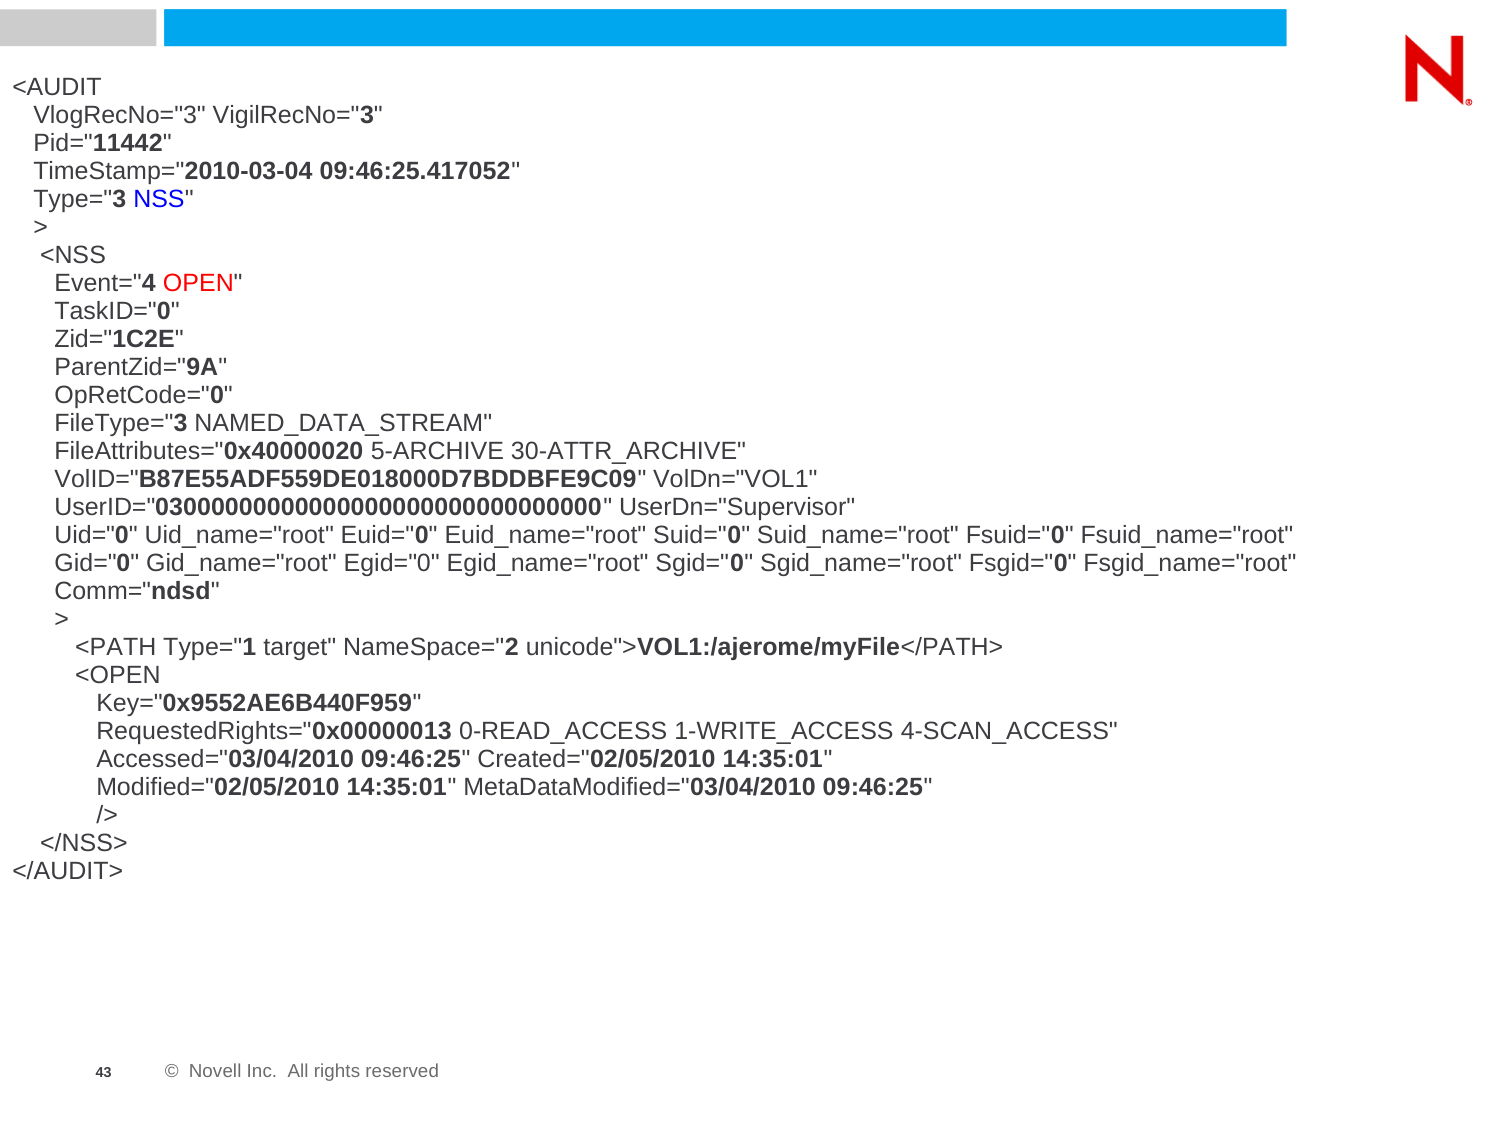

<AUDIT
 VlogRecNo="3" VigilRecNo="3"
 Pid="11442"
 TimeStamp="2010-03-04 09:46:25.417052"
 Type="3 NSS"
 >
 <NSS
 Event="4 OPEN"
 TaskID="0"
 Zid="1C2E"
 ParentZid="9A"
 OpRetCode="0"
 FileType="3 NAMED_DATA_STREAM"
 FileAttributes="0x40000020 5-ARCHIVE 30-ATTR_ARCHIVE"
 VolID="B87E55ADF559DE018000D7BDDBFE9C09" VolDn="VOL1"
 UserID="03000000000000000000000000000000" UserDn="Supervisor"
 Uid="0" Uid_name="root" Euid="0" Euid_name="root" Suid="0" Suid_name="root" Fsuid="0" Fsuid_name="root"
 Gid="0" Gid_name="root" Egid="0" Egid_name="root" Sgid="0" Sgid_name="root" Fsgid="0" Fsgid_name="root"
 Comm="ndsd"
 >
 <PATH Type="1 target" NameSpace="2 unicode">VOL1:/ajerome/myFile</PATH>
 <OPEN
 Key="0x9552AE6B440F959"
 RequestedRights="0x00000013 0-READ_ACCESS 1-WRITE_ACCESS 4-SCAN_ACCESS"
 Accessed="03/04/2010 09:46:25" Created="02/05/2010 14:35:01"
 Modified="02/05/2010 14:35:01" MetaDataModified="03/04/2010 09:46:25"
 />
 </NSS>
</AUDIT>